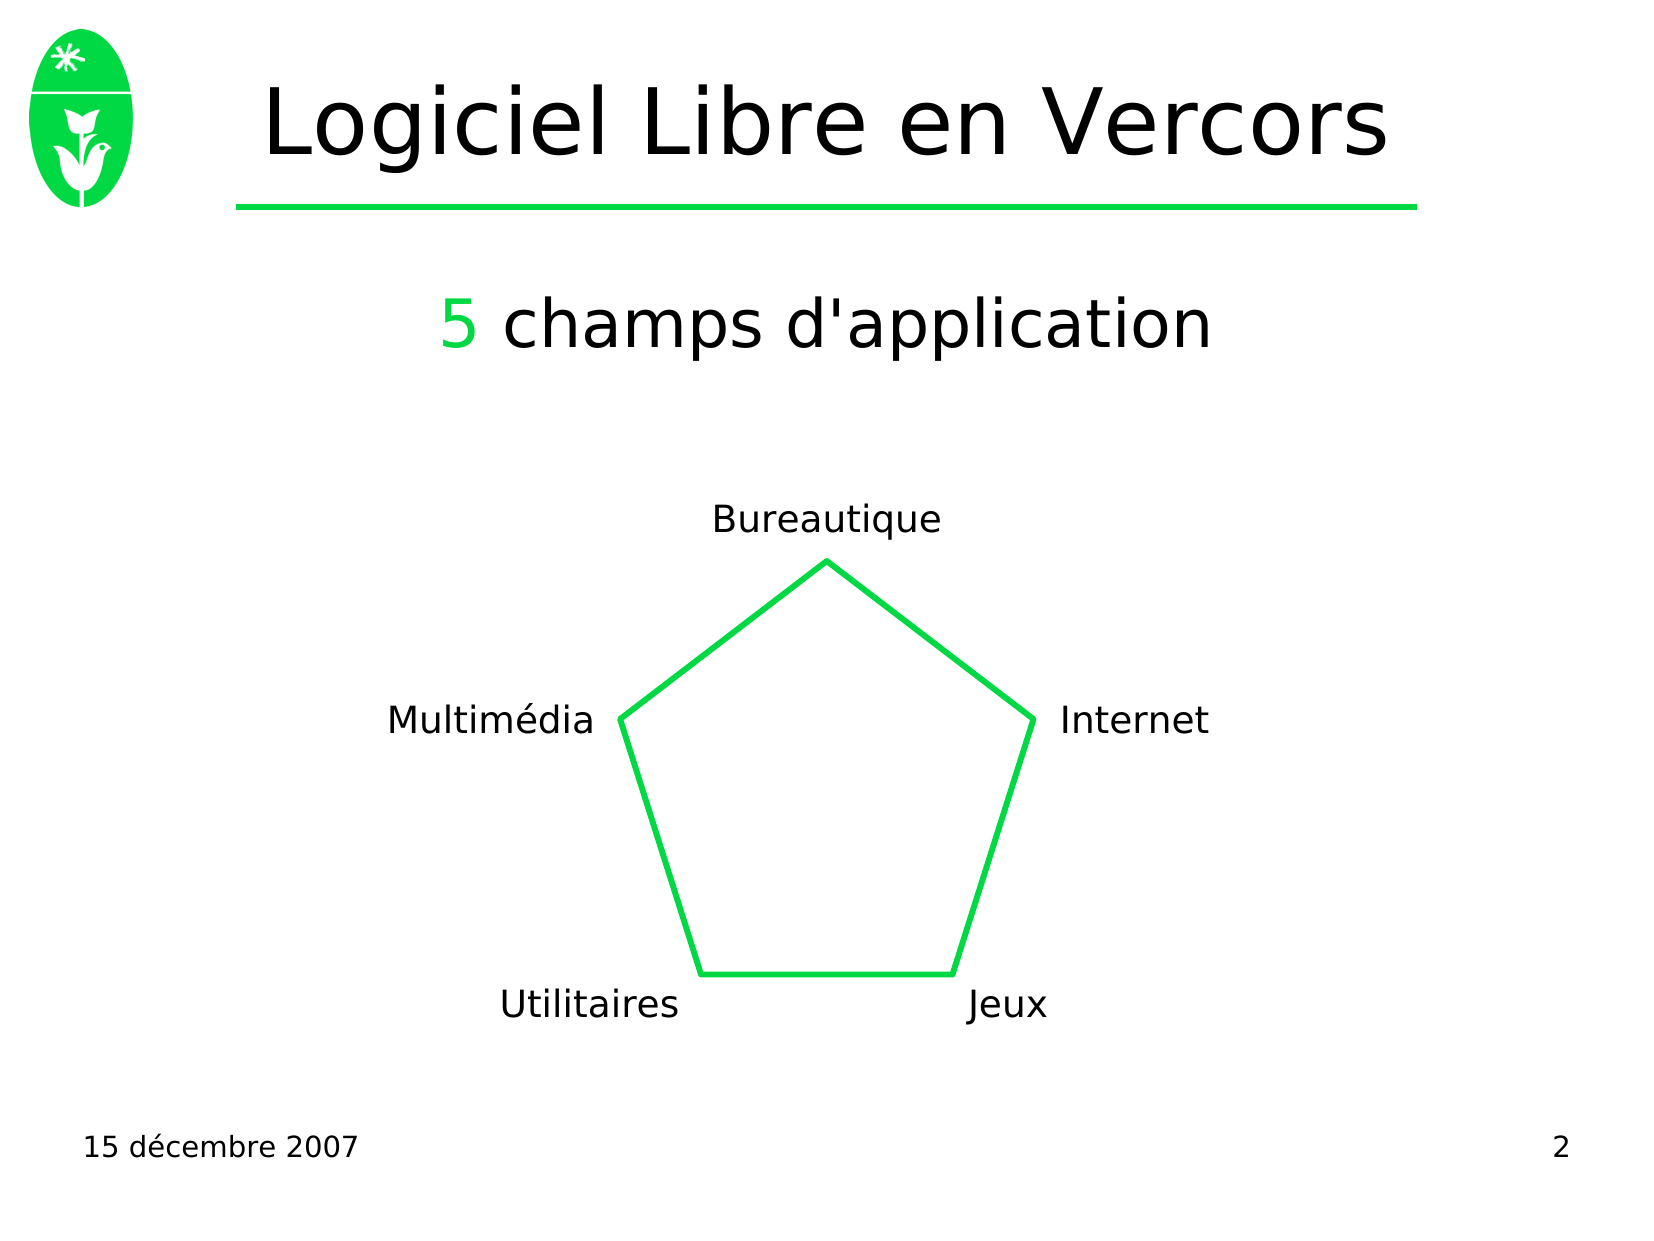

# Logiciel Libre en Vercors
5 champs d'application
Bureautique
Internet
Multimédia
Utilitaires
Jeux
15 décembre 2007
2